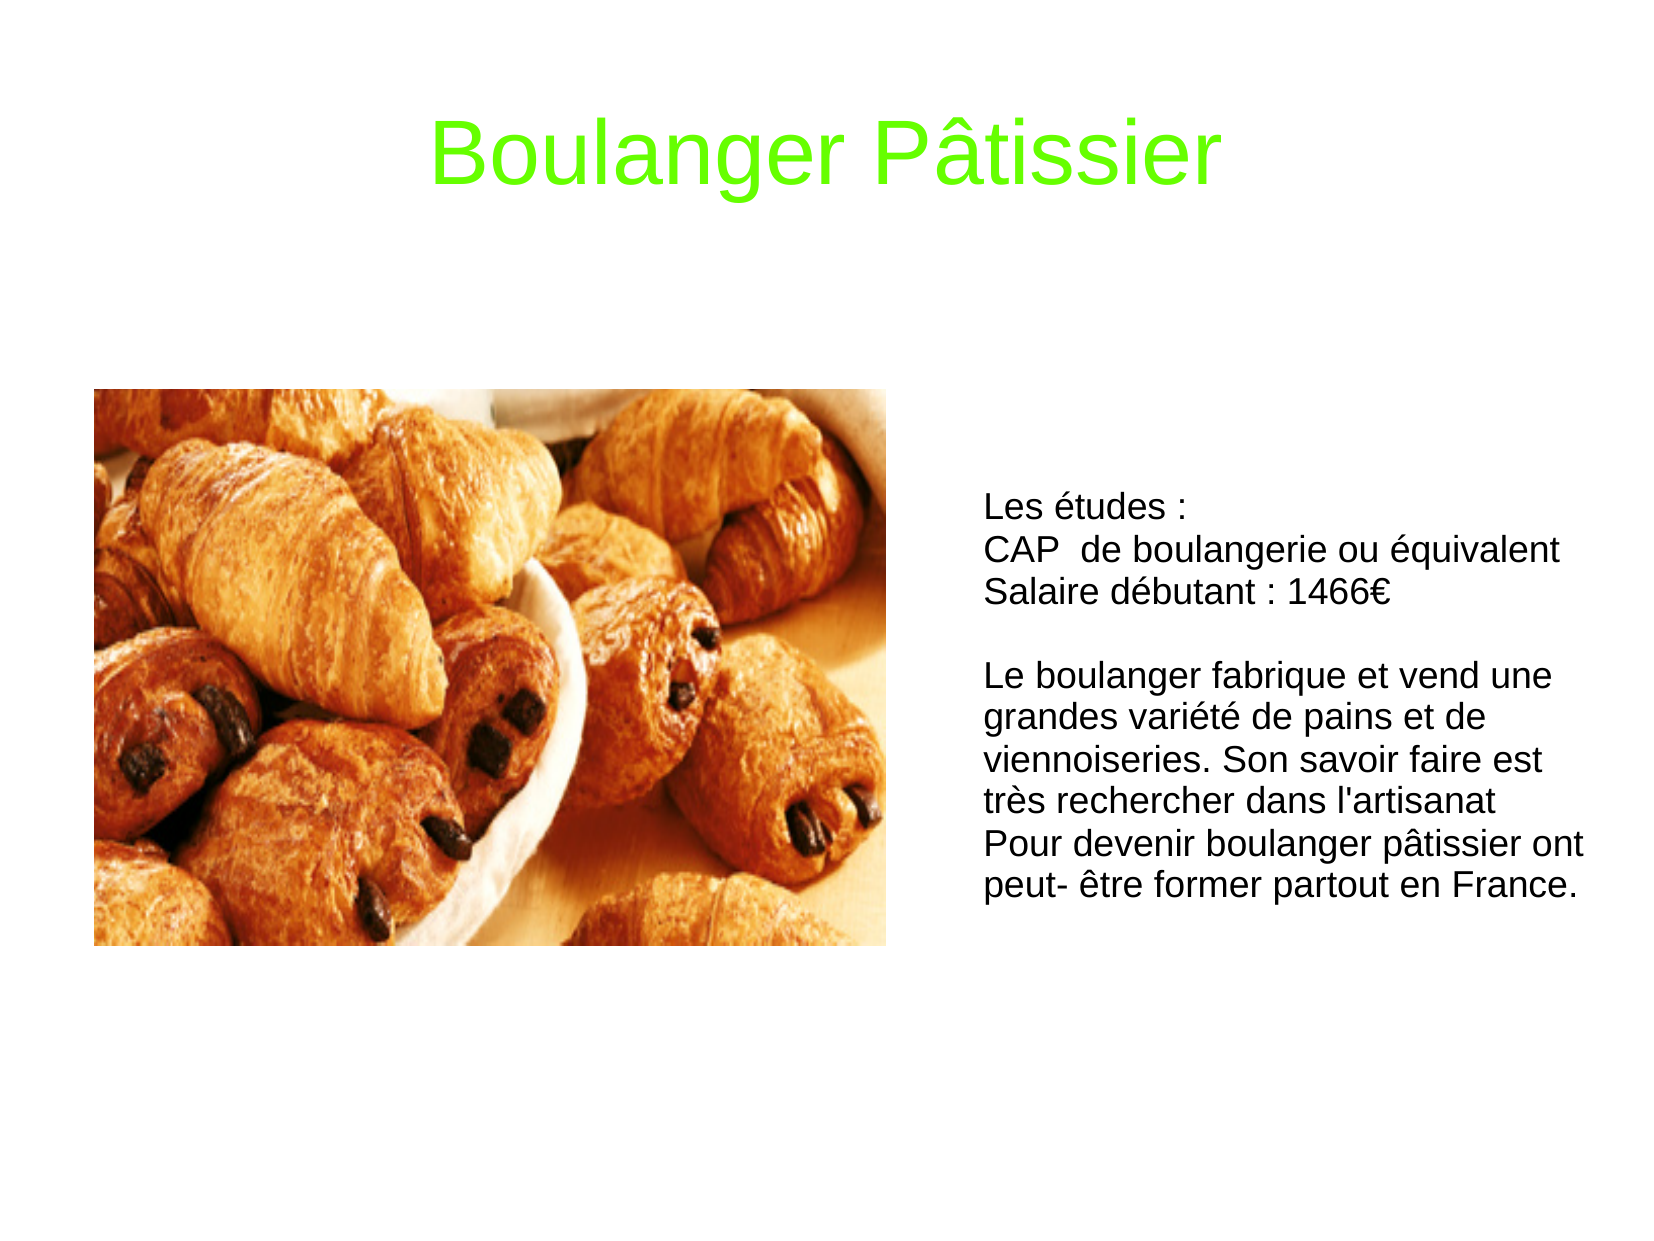

# Boulanger Pâtissier
Les études :
CAP de boulangerie ou équivalent
Salaire débutant : 1466€
Le boulanger fabrique et vend une grandes variété de pains et de viennoiseries. Son savoir faire est très rechercher dans l'artisanat
Pour devenir boulanger pâtissier ont peut- être former partout en France.